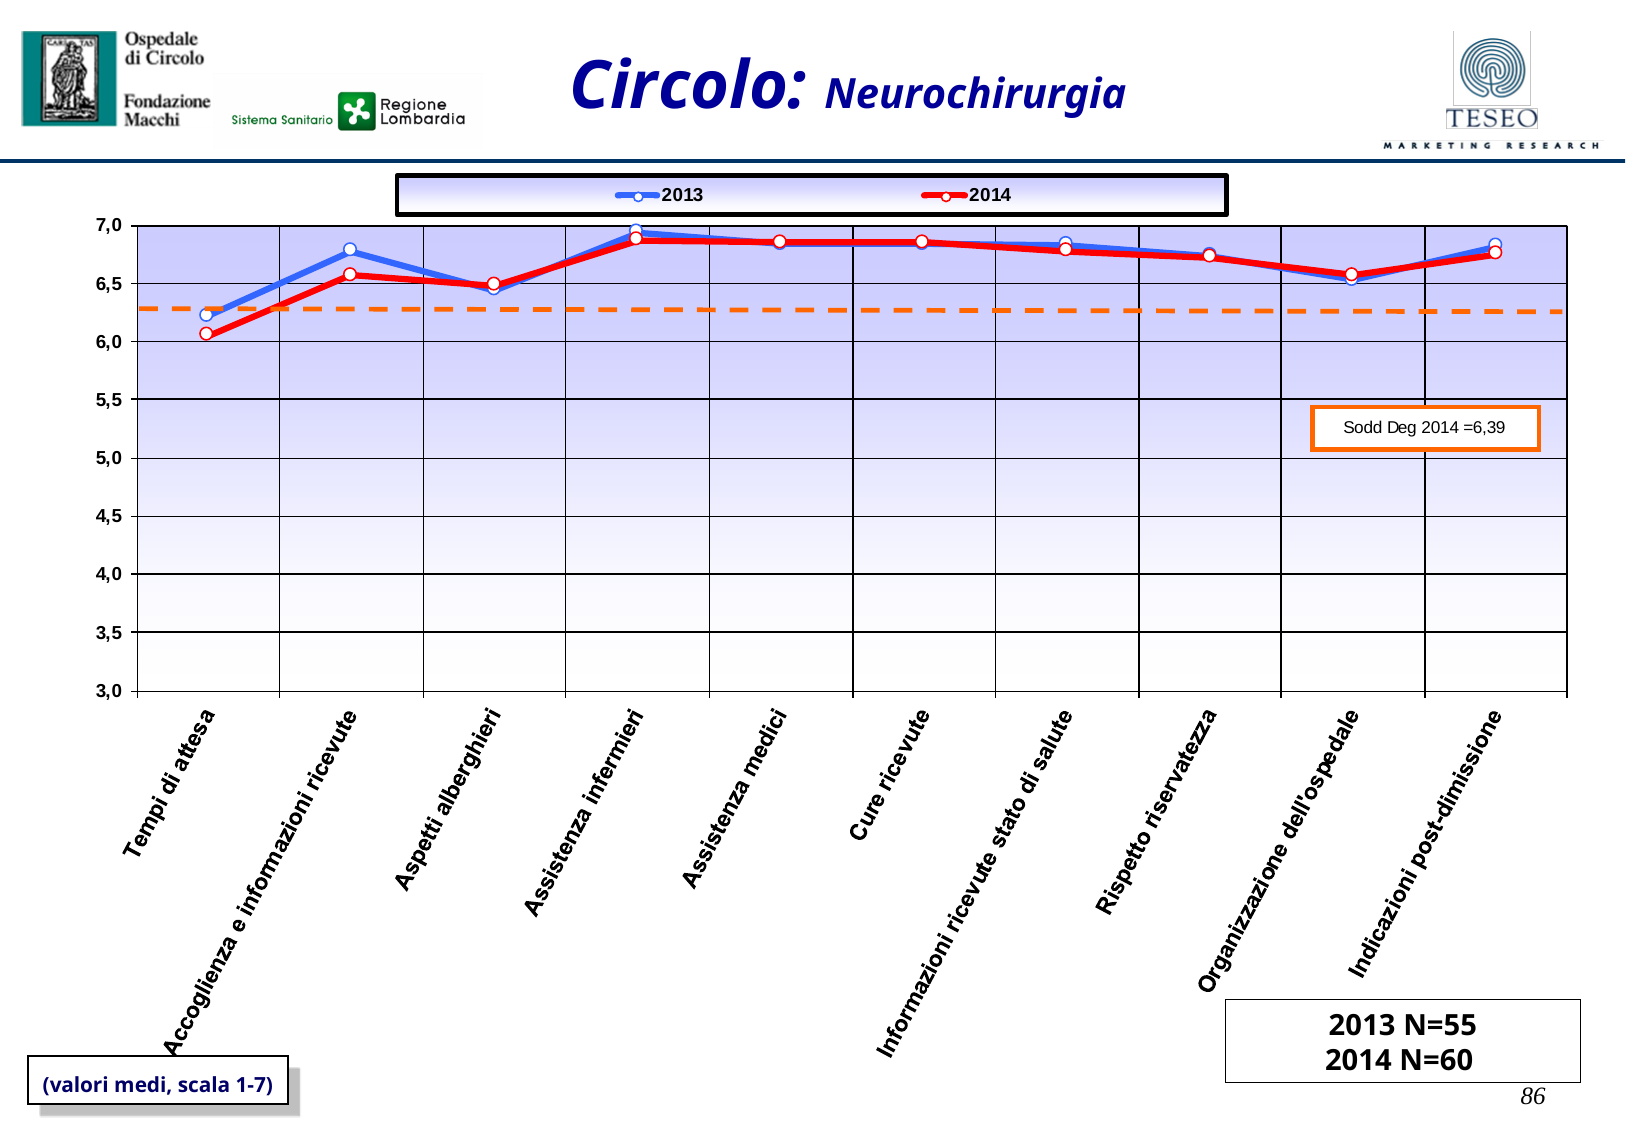

Circolo: Neurochirurgia
2013 N=55
2014 N=60
(valori medi, scala 1-7)